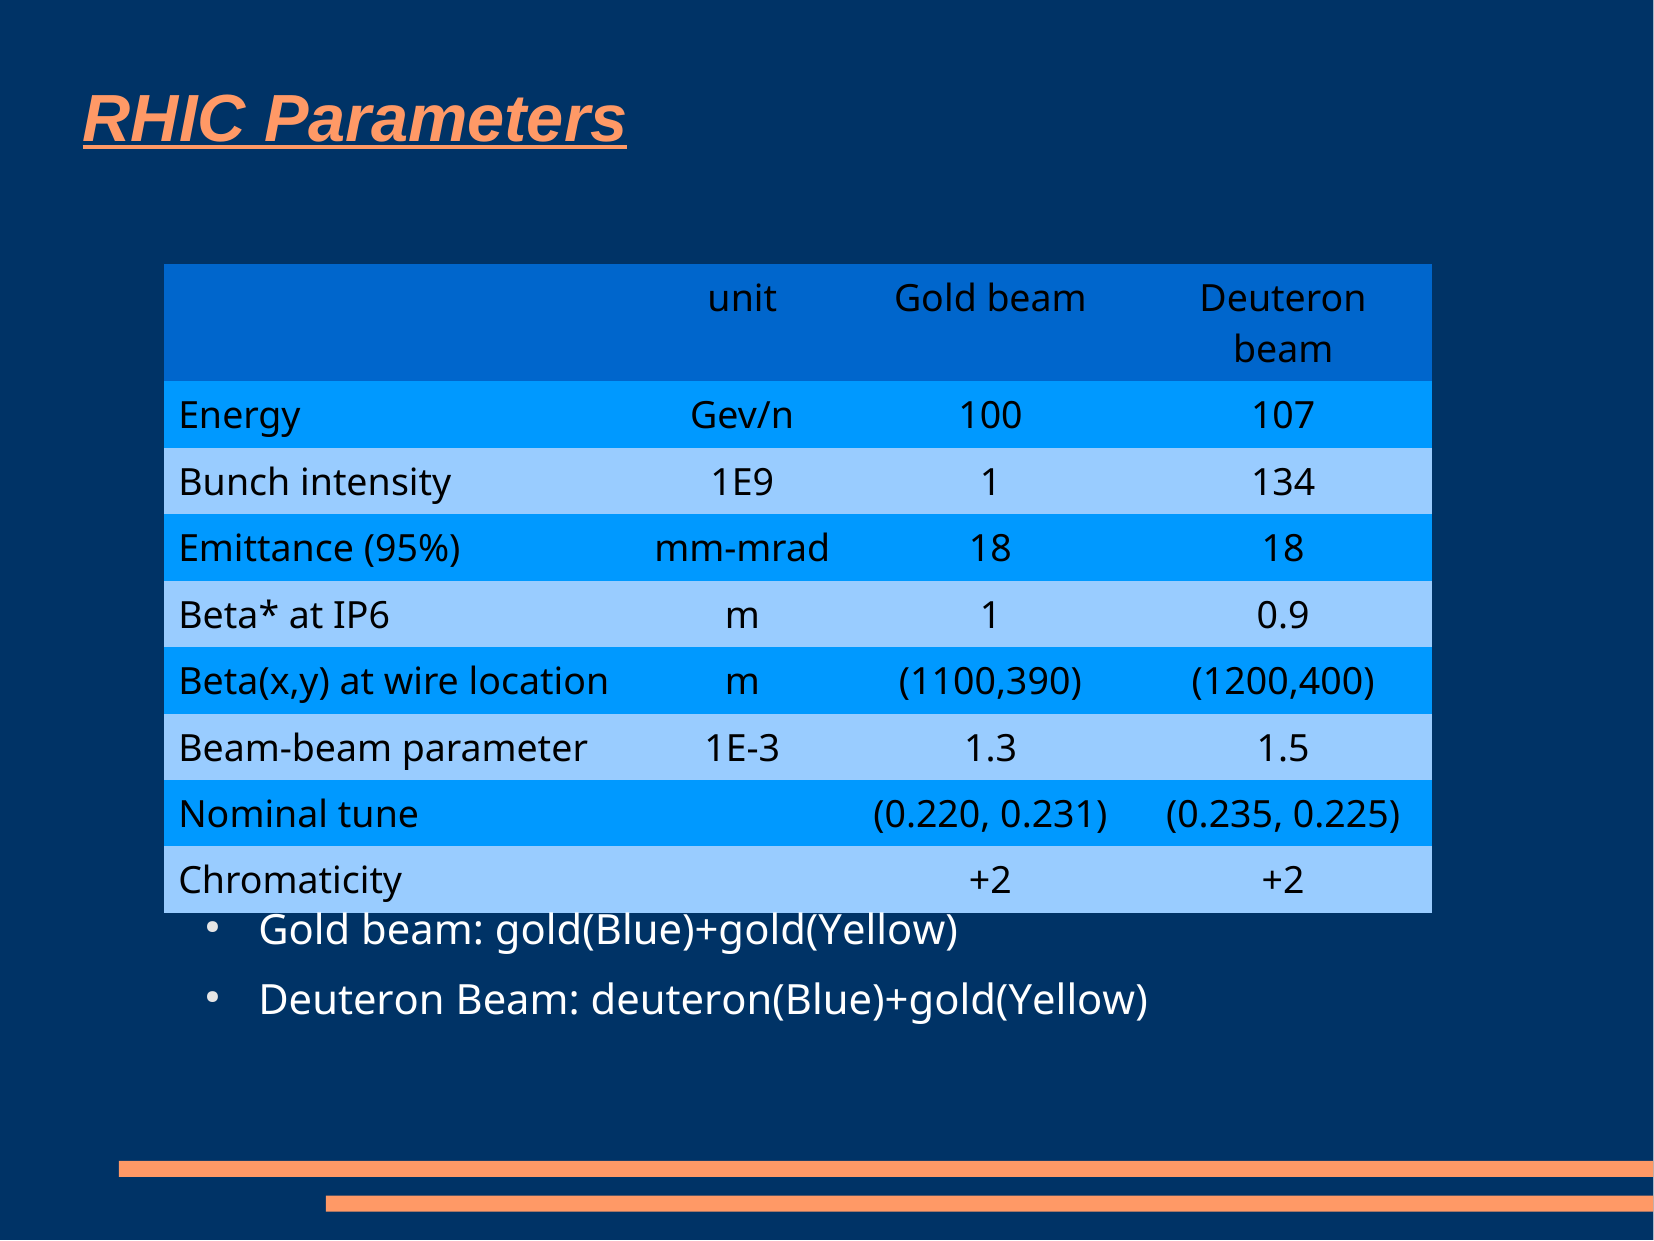

# RHIC Parameters
| | unit | Gold beam | Deuteron beam |
| --- | --- | --- | --- |
| Energy | Gev/n | 100 | 107 |
| Bunch intensity | 1E9 | 1 | 134 |
| Emittance (95%) | mm-mrad | 18 | 18 |
| Beta\* at IP6 | m | 1 | 0.9 |
| Beta(x,y) at wire location | m | (1100,390) | (1200,400) |
| Beam-beam parameter | 1E-3 | 1.3 | 1.5 |
| Nominal tune | | (0.220, 0.231) | (0.235, 0.225) |
| Chromaticity | | +2 | +2 |
Gold beam: gold(Blue)+gold(Yellow)
Deuteron Beam: deuteron(Blue)+gold(Yellow)